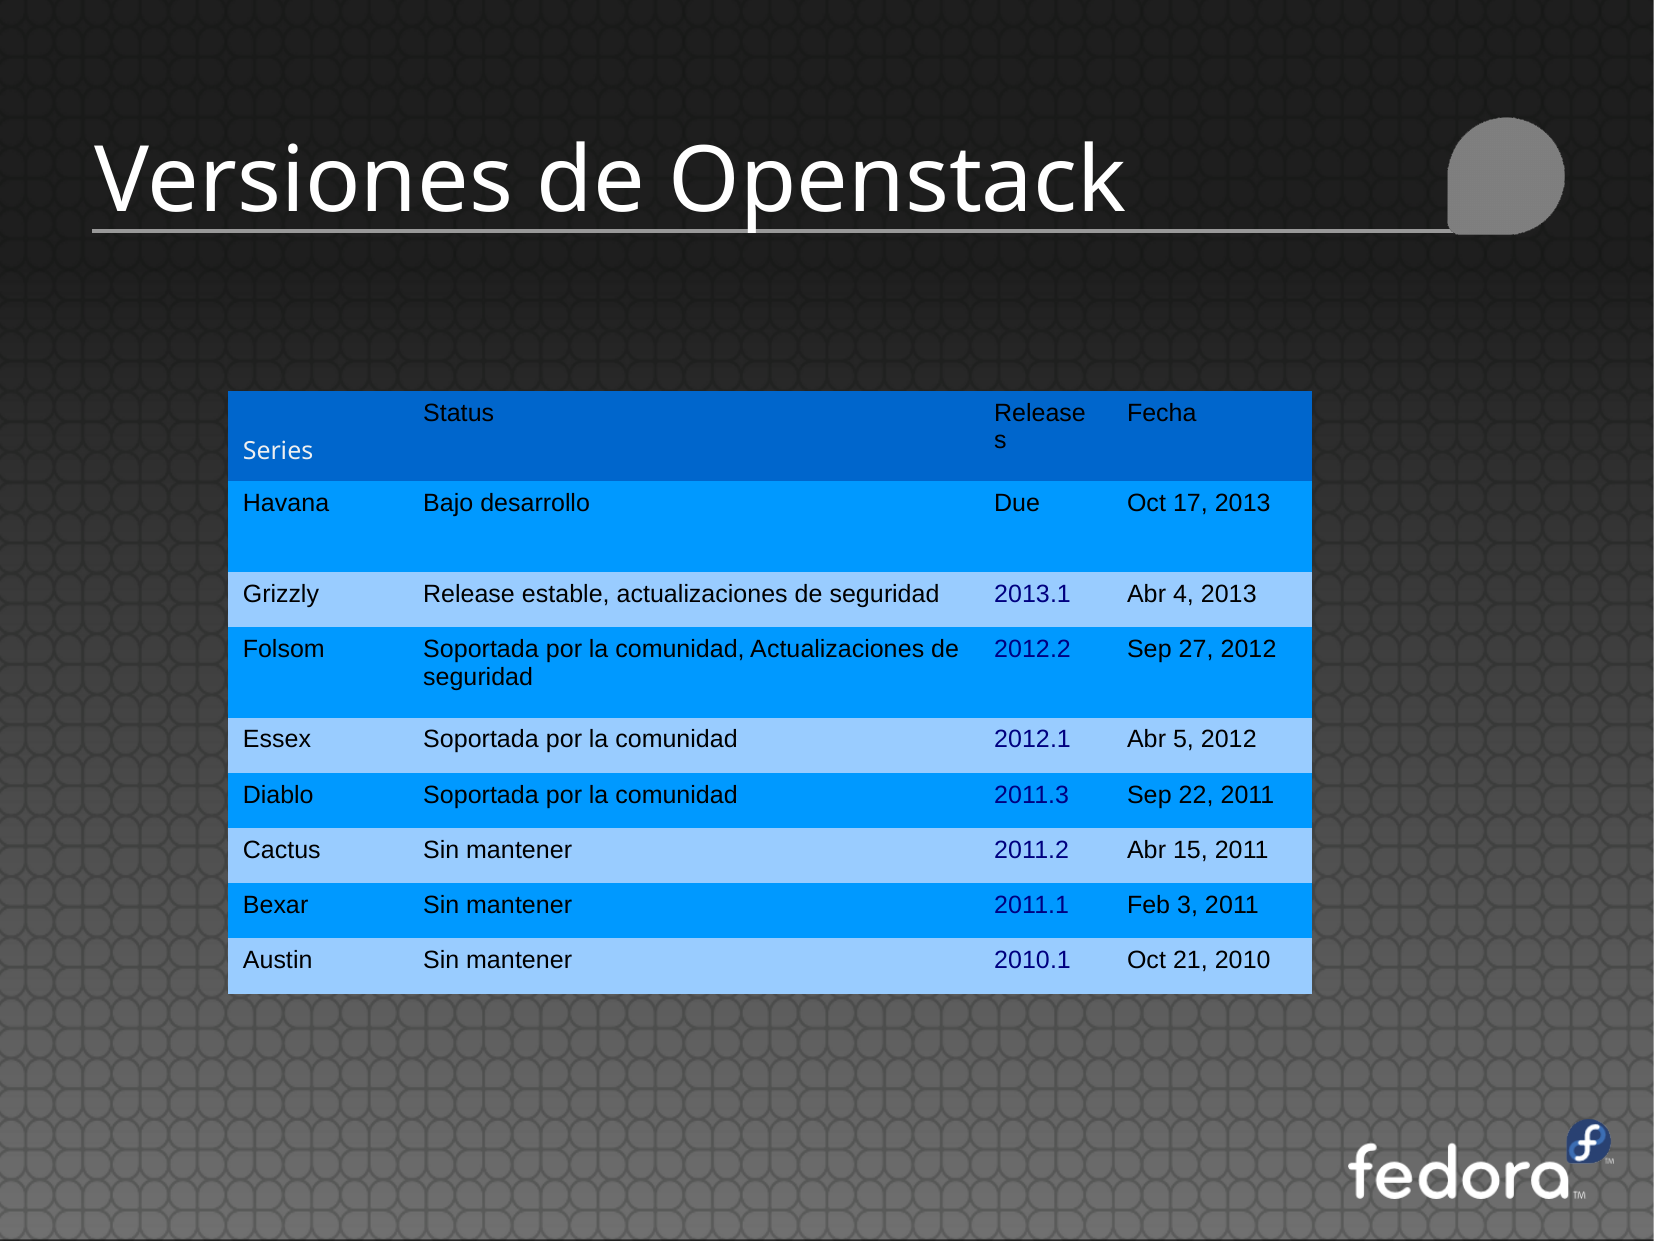

# Versiones de Openstack
| Series | Status | Releases | Fecha |
| --- | --- | --- | --- |
| Havana | Bajo desarrollo | Due | Oct 17, 2013 |
| Grizzly | Release estable, actualizaciones de seguridad | 2013.1 | Abr 4, 2013 |
| Folsom | Soportada por la comunidad, Actualizaciones de seguridad | 2012.2 | Sep 27, 2012 |
| Essex | Soportada por la comunidad | 2012.1 | Abr 5, 2012 |
| Diablo | Soportada por la comunidad | 2011.3 | Sep 22, 2011 |
| Cactus | Sin mantener | 2011.2 | Abr 15, 2011 |
| Bexar | Sin mantener | 2011.1 | Feb 3, 2011 |
| Austin | Sin mantener | 2010.1 | Oct 21, 2010 |